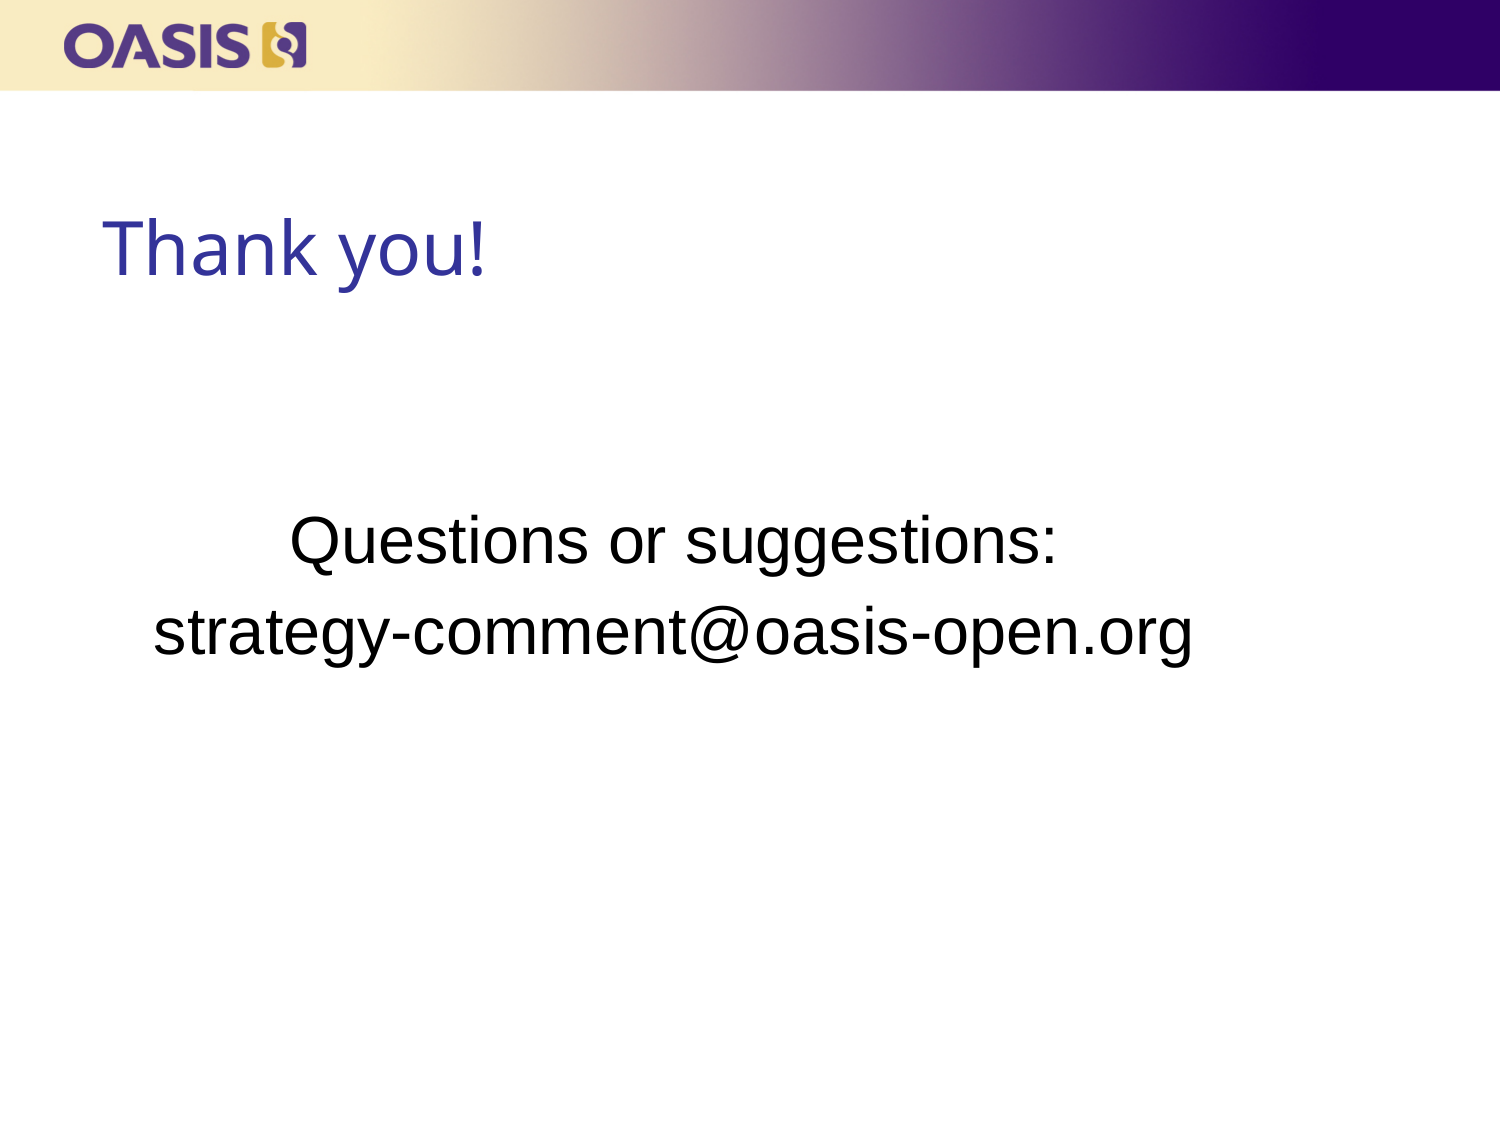

# Thank you!
Questions or suggestions:
strategy-comment@oasis-open.org